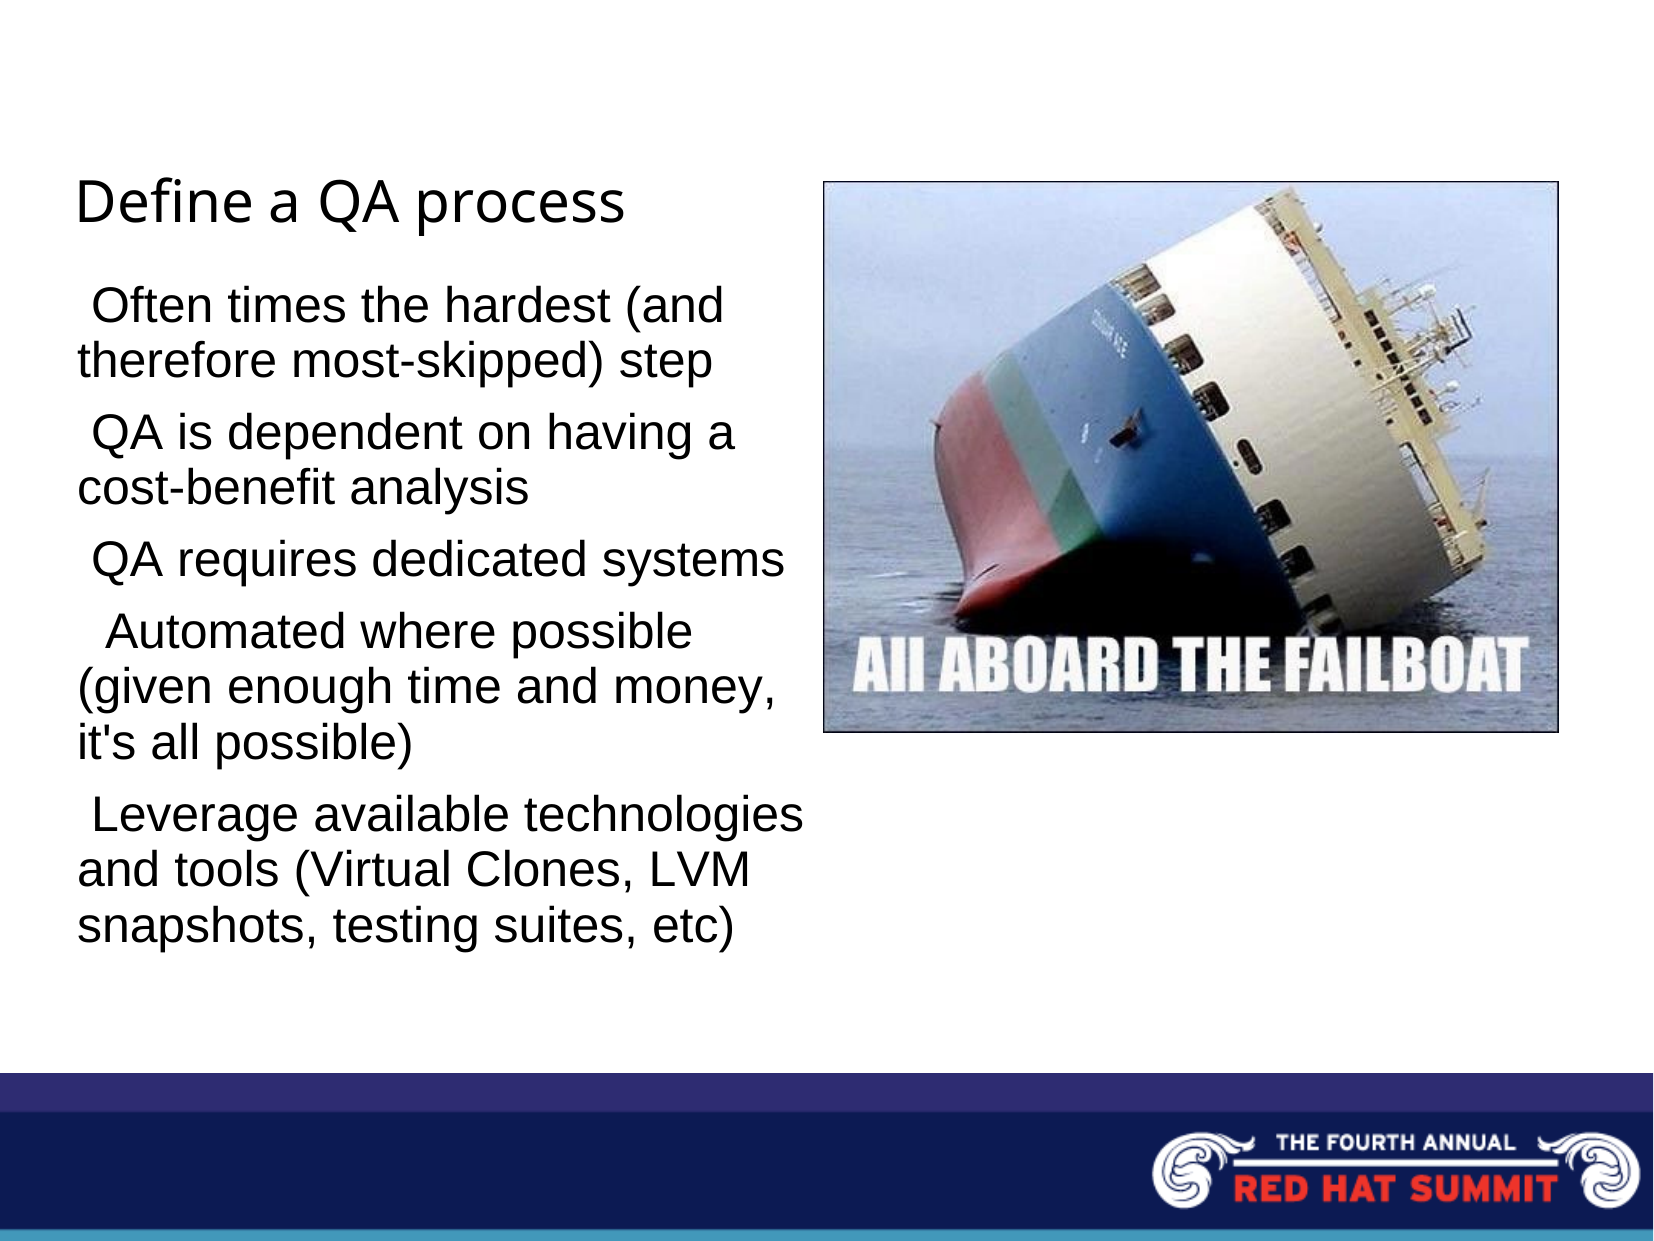

# Define a QA process
 Often times the hardest (and therefore most-skipped) step
 QA is dependent on having a cost-benefit analysis
 QA requires dedicated systems
 Automated where possible (given enough time and money, it's all possible)
 Leverage available technologies and tools (Virtual Clones, LVM snapshots, testing suites, etc)